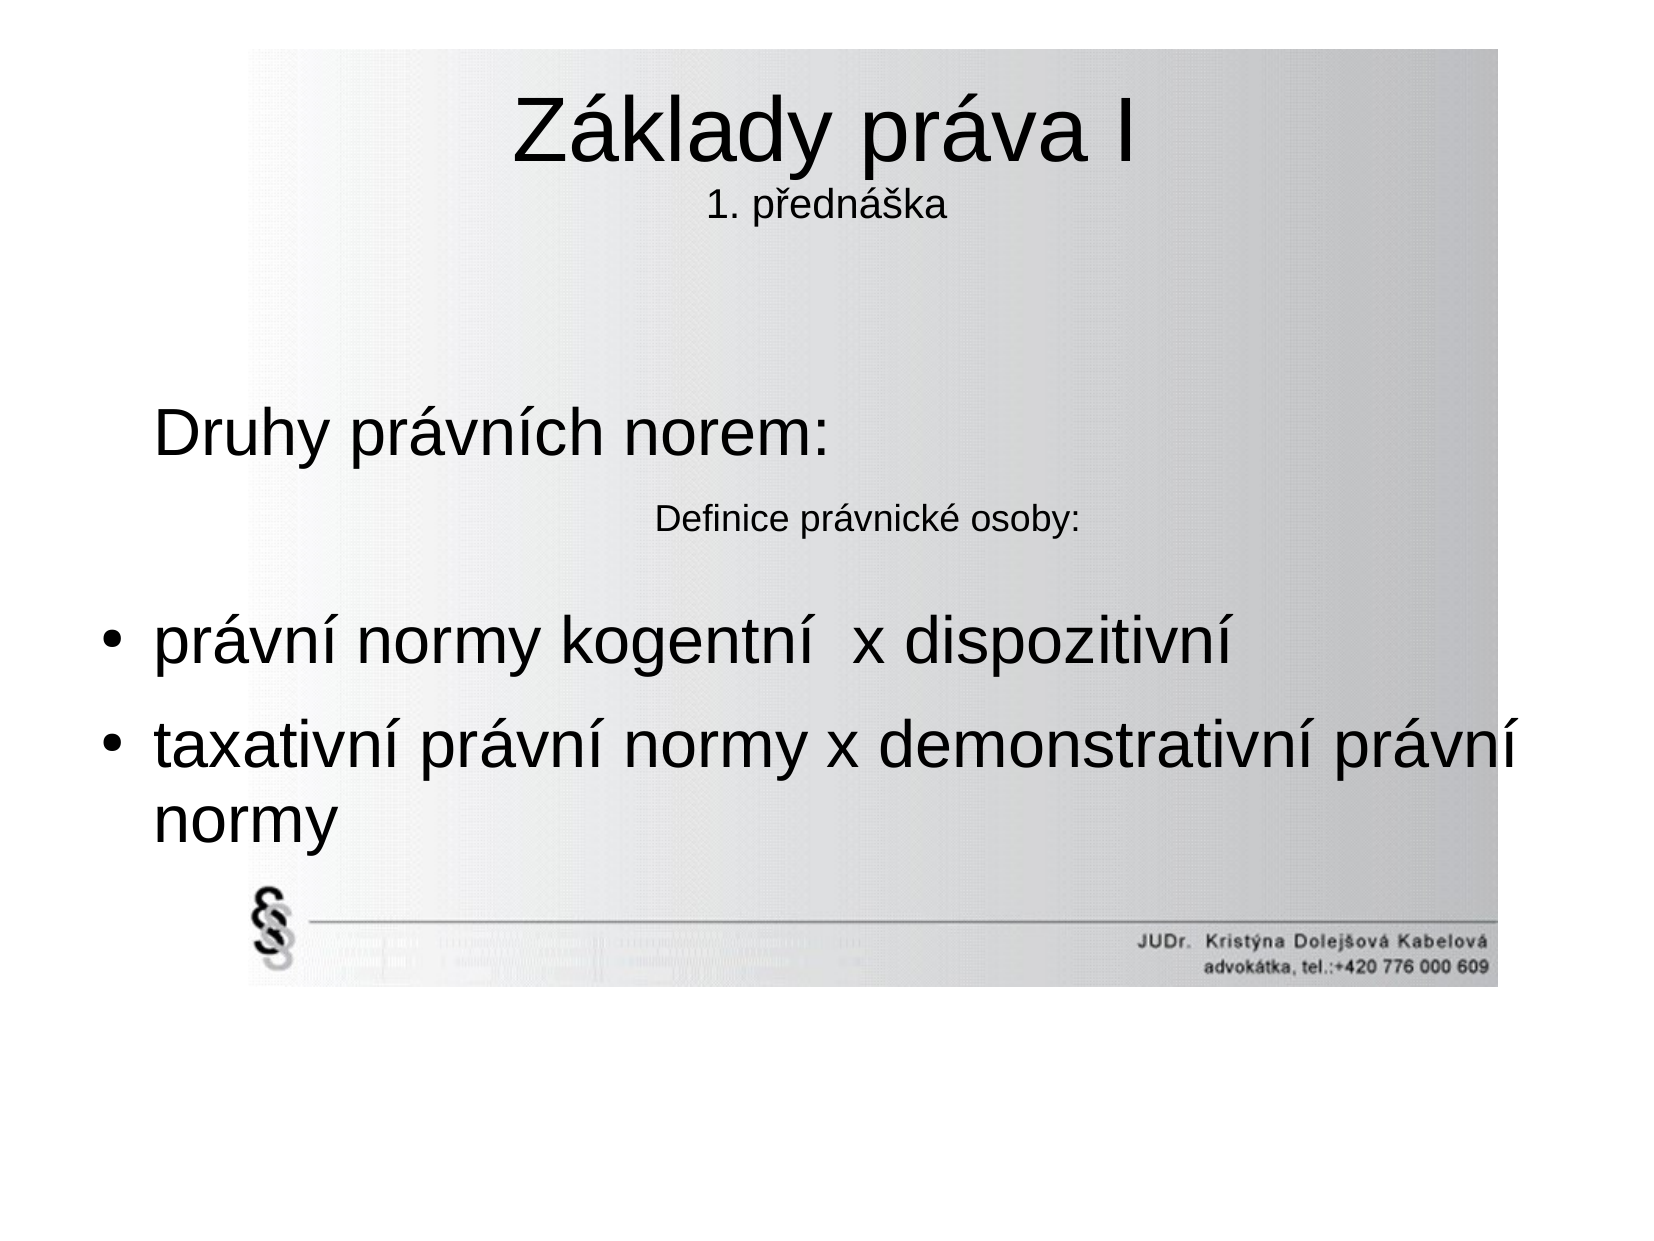

# Základy práva I 1. přednáška
Druhy právních norem:
právní normy kogentní x dispozitivní
taxativní právní normy x demonstrativní právní normy